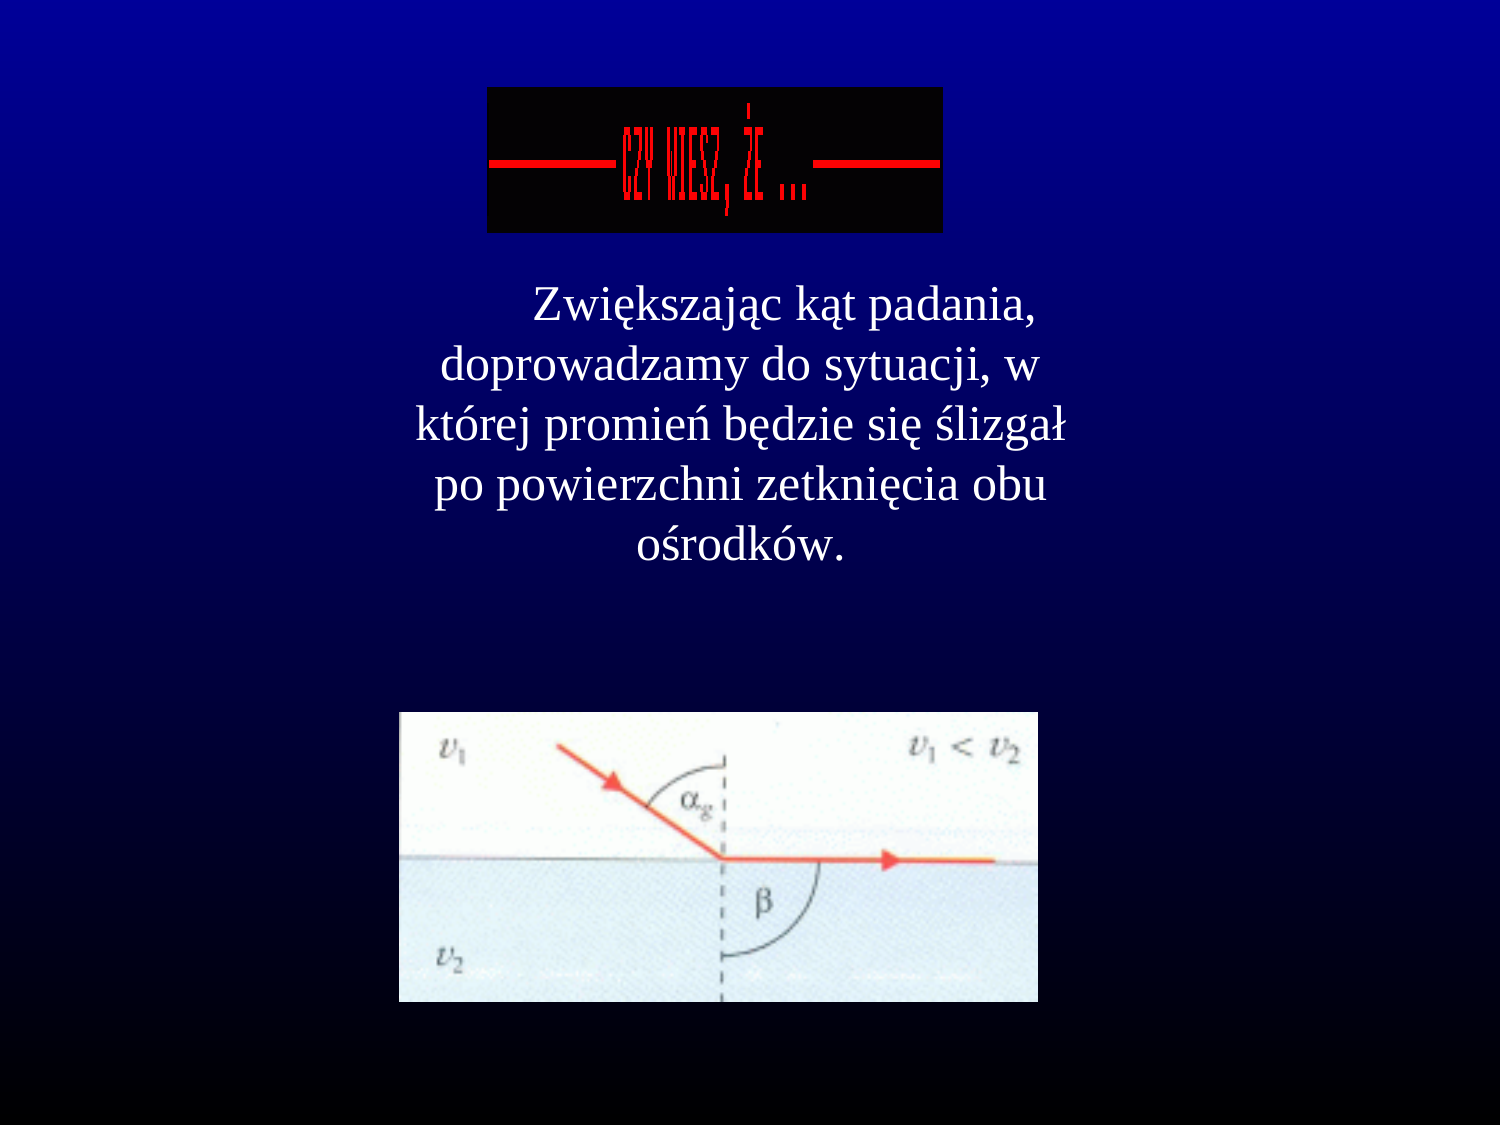

Zwiększając kąt padania, doprowadzamy do sytuacji, w której promień będzie się ślizgał po powierzchni zetknięcia obu ośrodków.